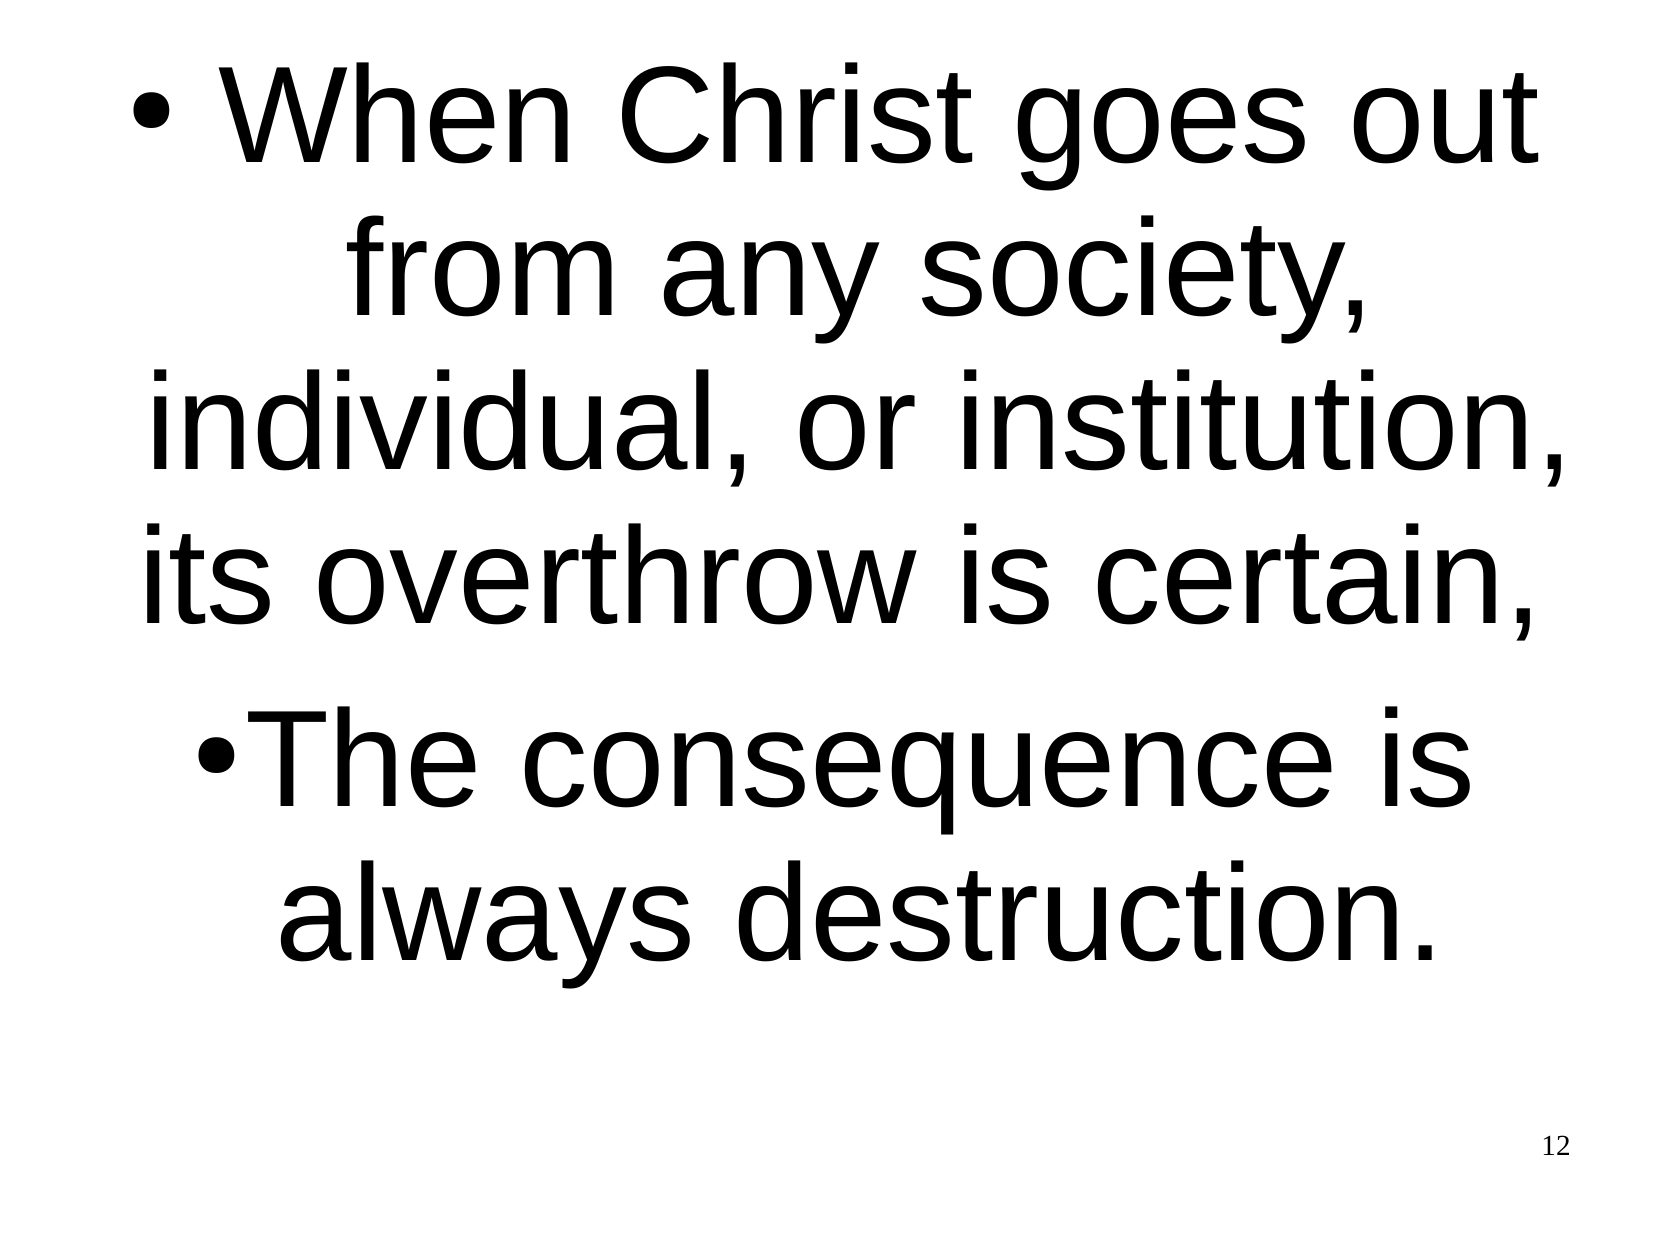

# When Christ goes out from any society, individual, or institution, its overthrow is certain,
The consequence is always destruction.
12